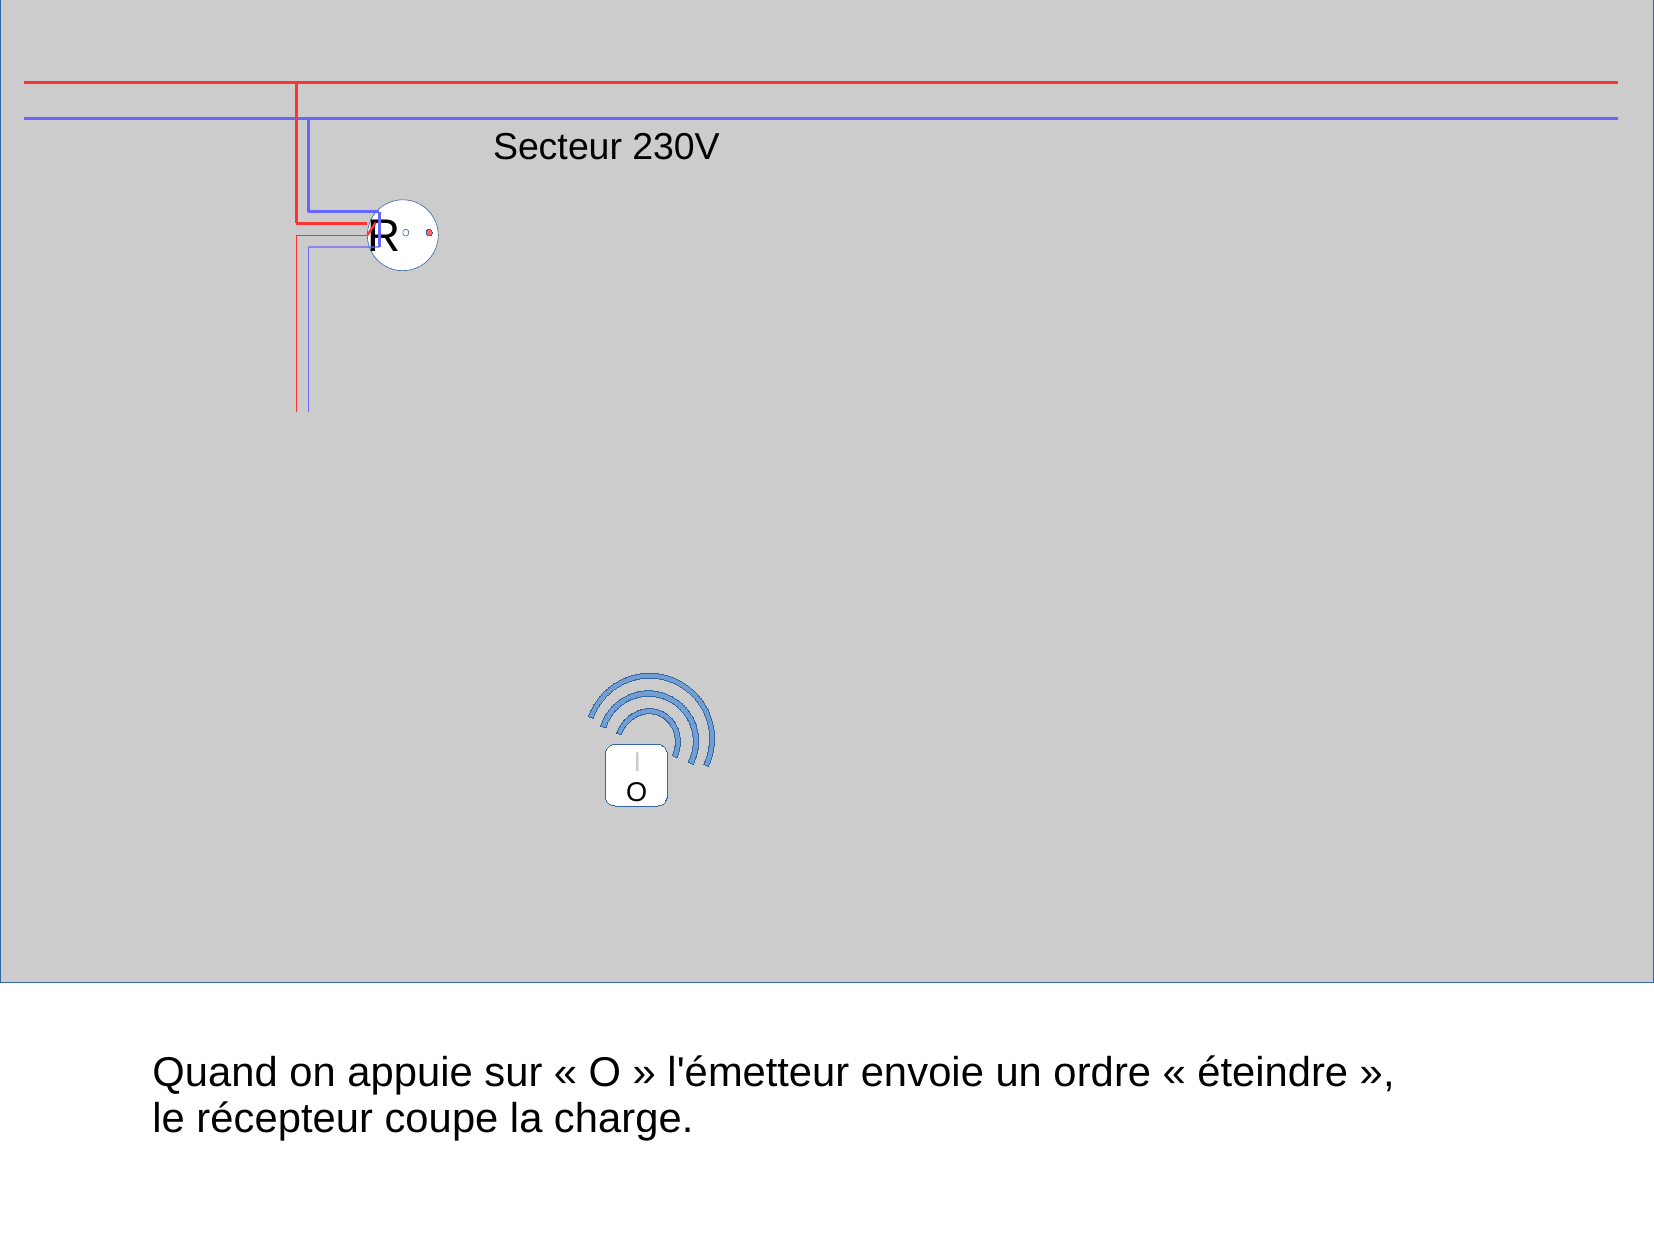

Secteur 230V
R
 I
O
Quand on appuie sur « O » l'émetteur envoie un ordre « éteindre »,
le récepteur coupe la charge.